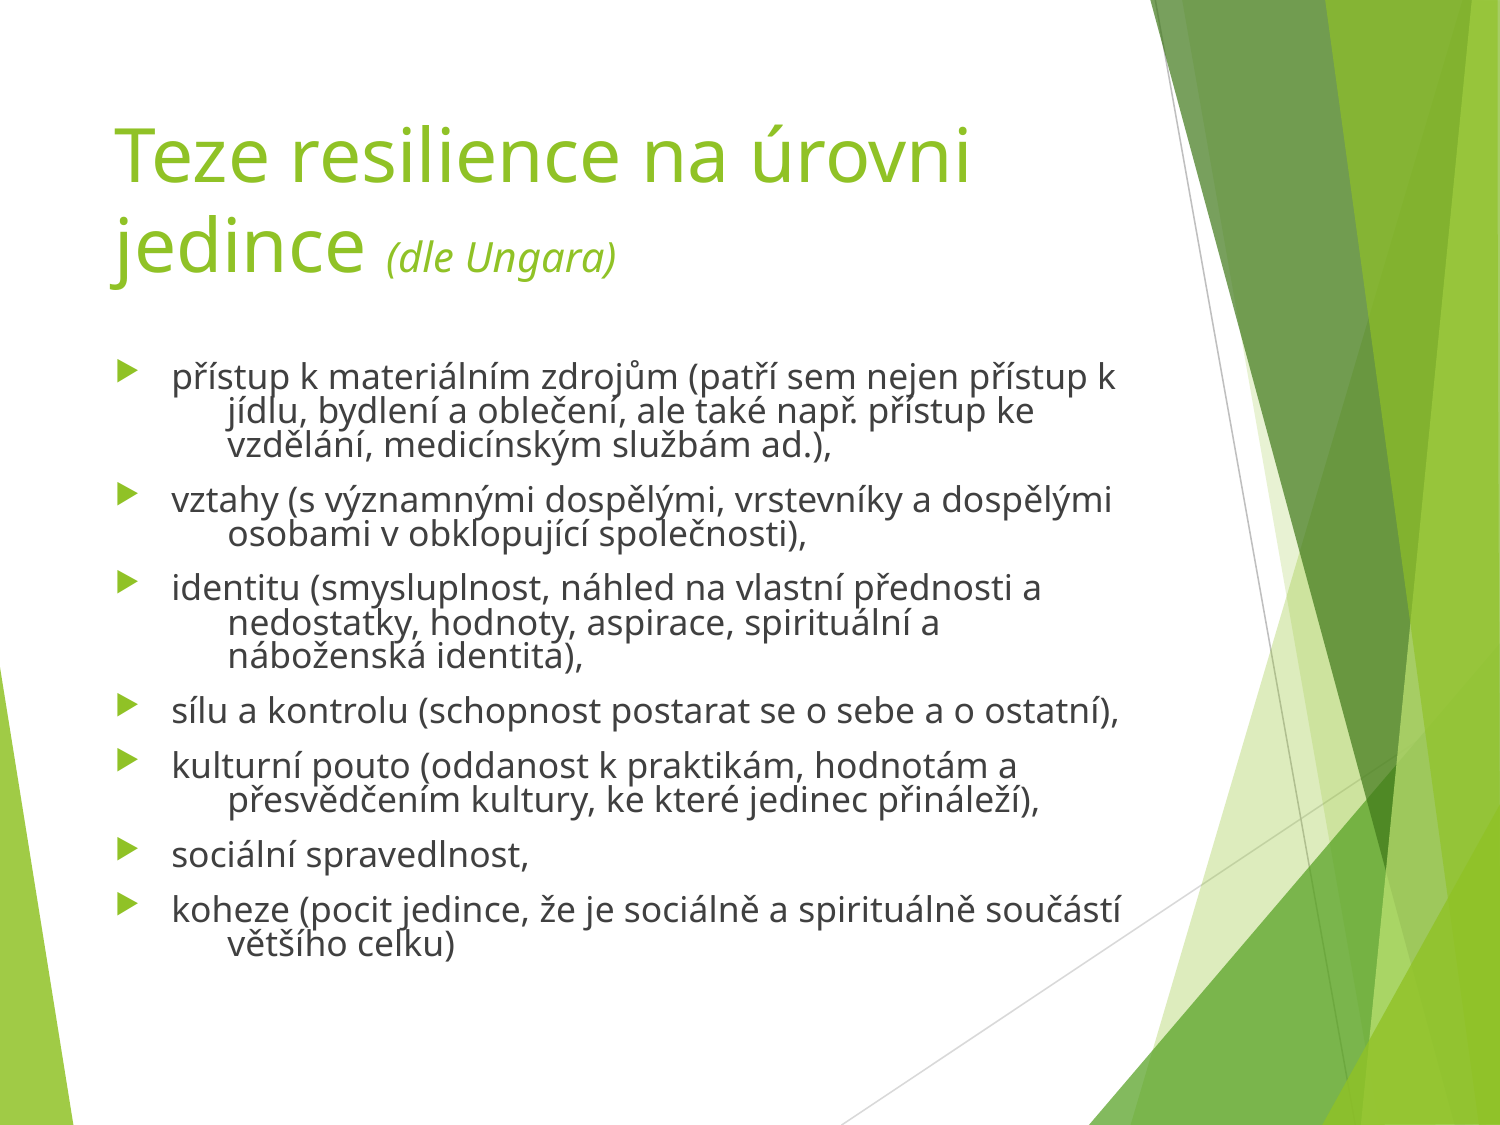

# Teze resilience na úrovni jedince (dle Ungara)
přístup k materiálním zdrojům (patří sem nejen přístup k jídlu, bydlení a oblečení, ale také např. přístup ke vzdělání, medicínským službám ad.),
vztahy (s významnými dospělými, vrstevníky a dospělými osobami v obklopující společnosti),
identitu (smysluplnost, náhled na vlastní přednosti a nedostatky, hodnoty, aspirace, spirituální a náboženská identita),
sílu a kontrolu (schopnost postarat se o sebe a o ostatní),
kulturní pouto (oddanost k praktikám, hodnotám a přesvědčením kultury, ke které jedinec přináleží),
sociální spravedlnost,
koheze (pocit jedince, že je sociálně a spirituálně součástí většího celku)